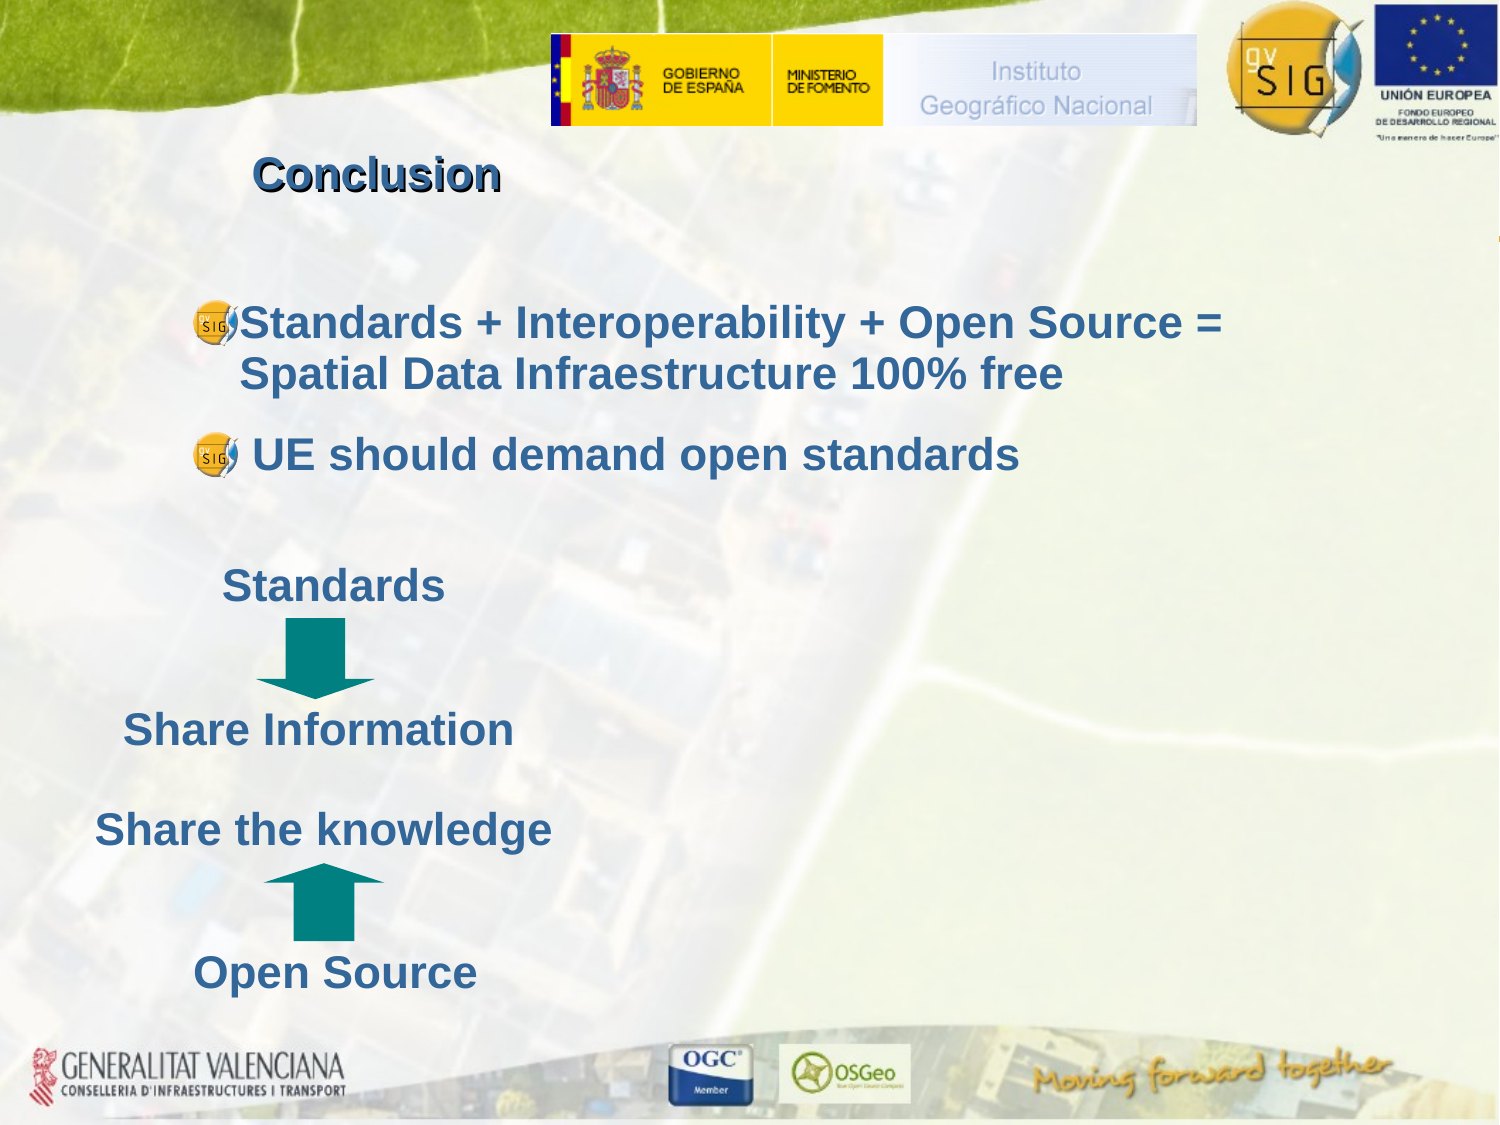

Conclusion
Standards + Interoperability + Open Source = Spatial Data Infraestructure 100% free
 UE should demand open standards
Standards
Share Information
Share the knowledge
Open Source